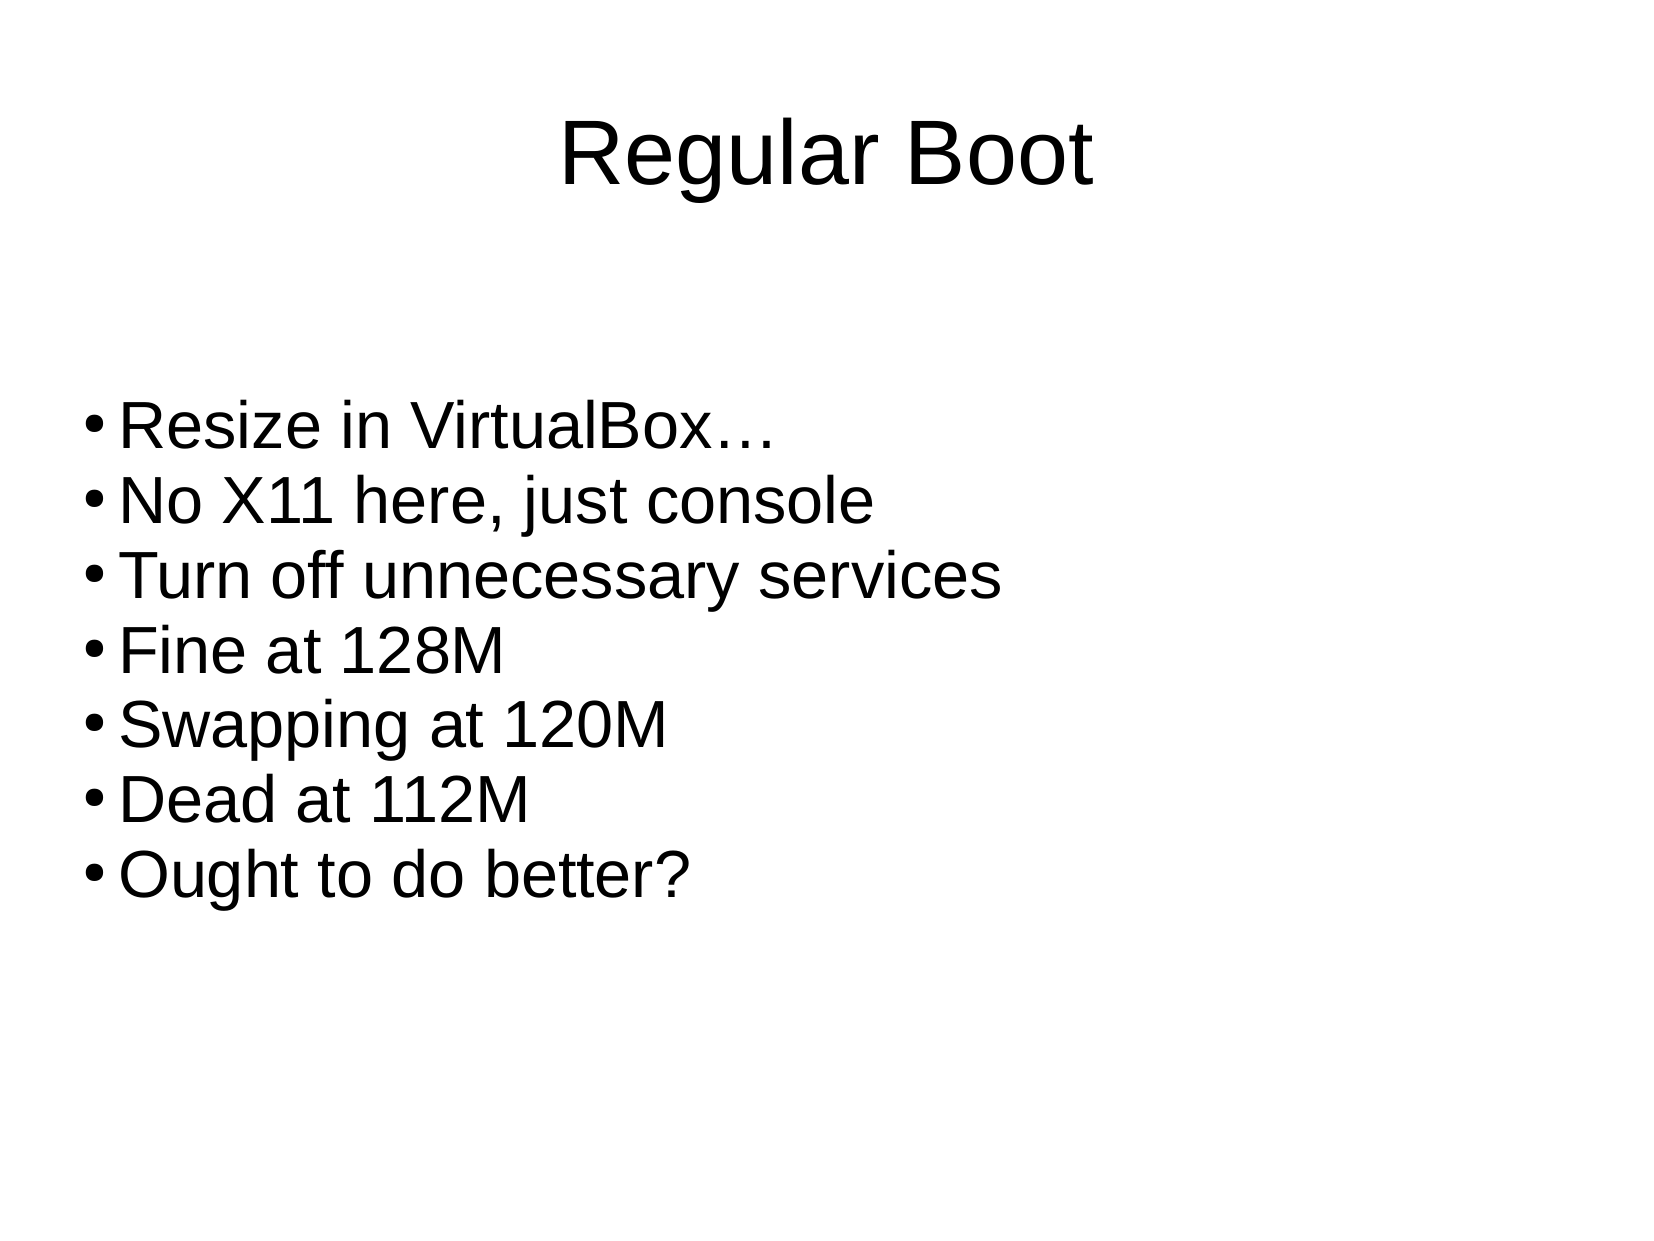

# Regular Boot
Resize in VirtualBox…
No X11 here, just console
Turn off unnecessary services
Fine at 128M
Swapping at 120M
Dead at 112M
Ought to do better?